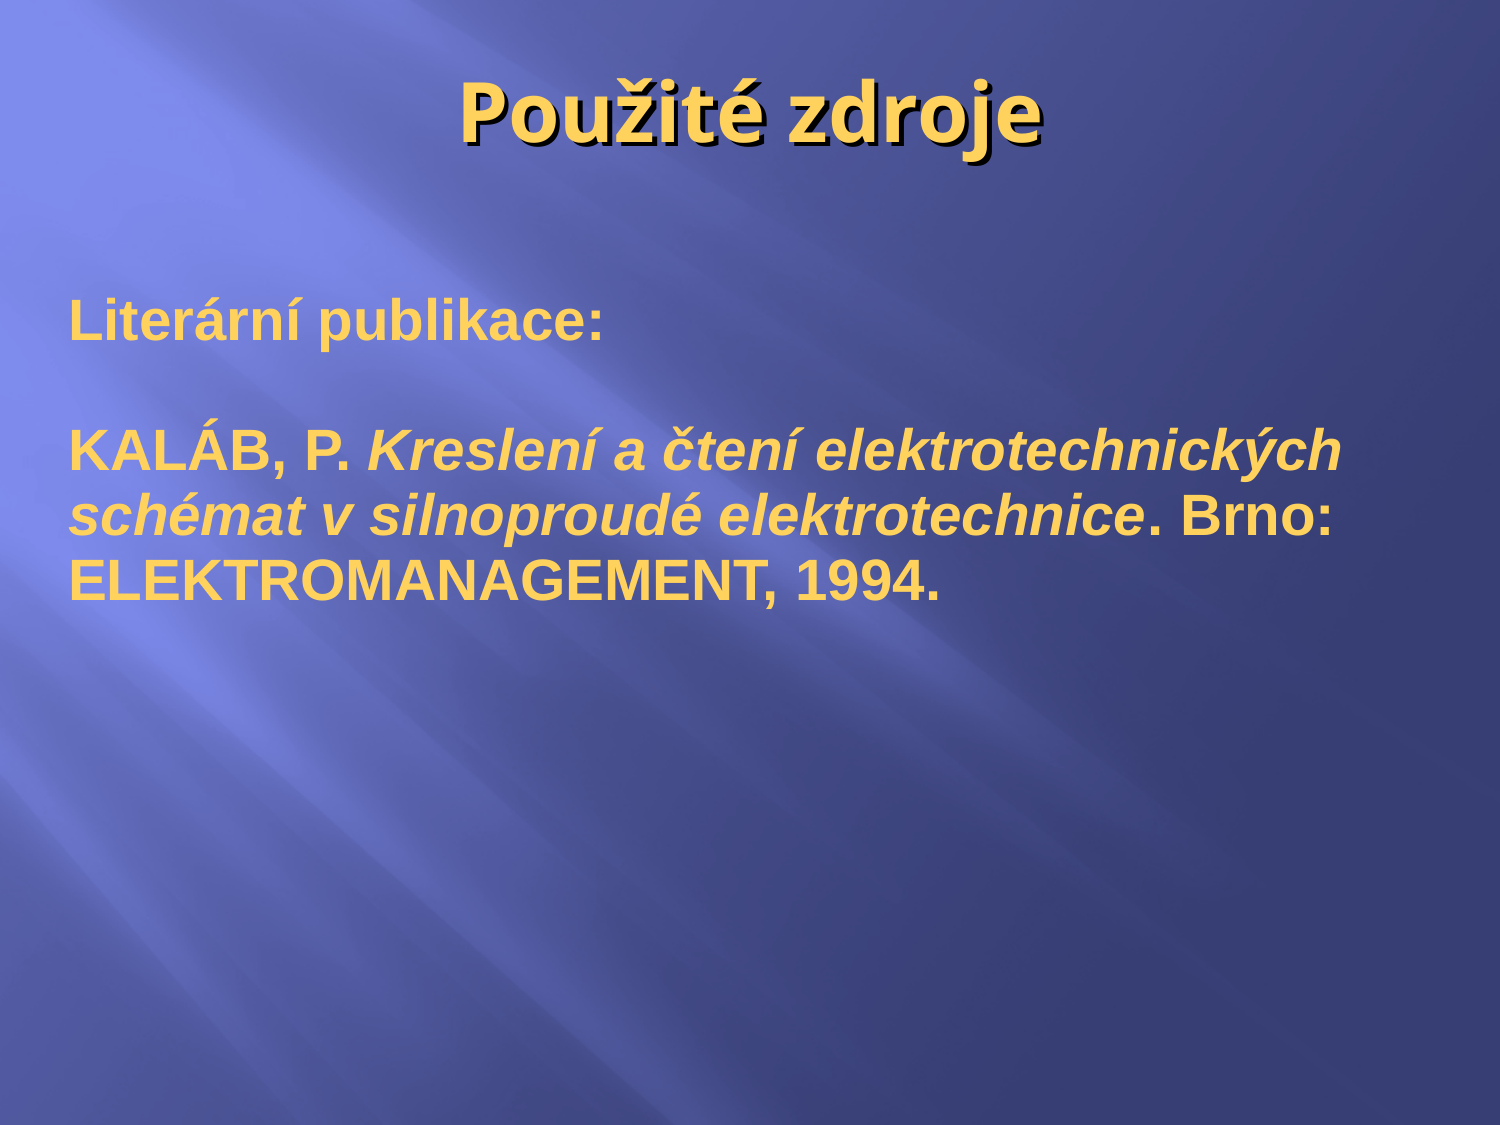

# Použité zdroje
Literární publikace:
KALÁB, P. Kreslení a čtení elektrotechnických schémat v silnoproudé elektrotechnice. Brno: ELEKTROMANAGEMENT, 1994.